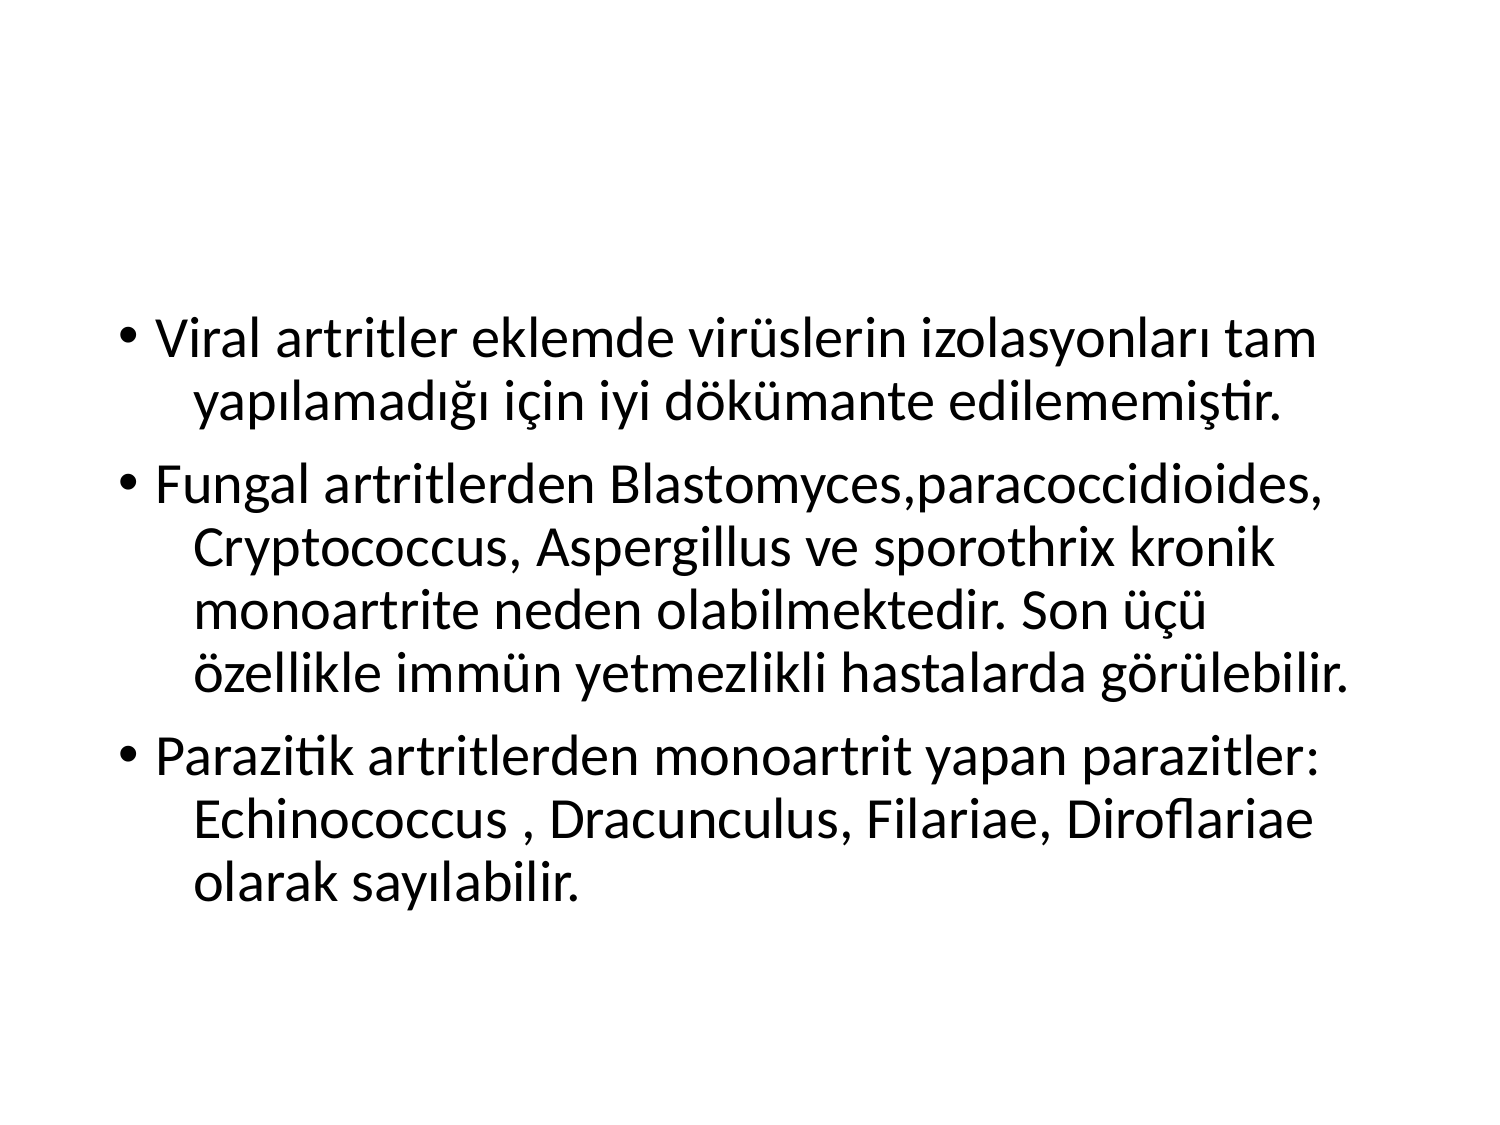

# Viral artritler eklemde virüslerin izolasyonları tam yapılamadığı için iyi dökümante edilememiştir.
Fungal artritlerden Blastomyces,paracoccidioides, Cryptococcus, Aspergillus ve sporothrix kronik monoartrite neden olabilmektedir. Son üçü özellikle immün yetmezlikli hastalarda görülebilir.
Parazitik artritlerden monoartrit yapan parazitler: Echinococcus , Dracunculus, Filariae, Diroflariae olarak sayılabilir.